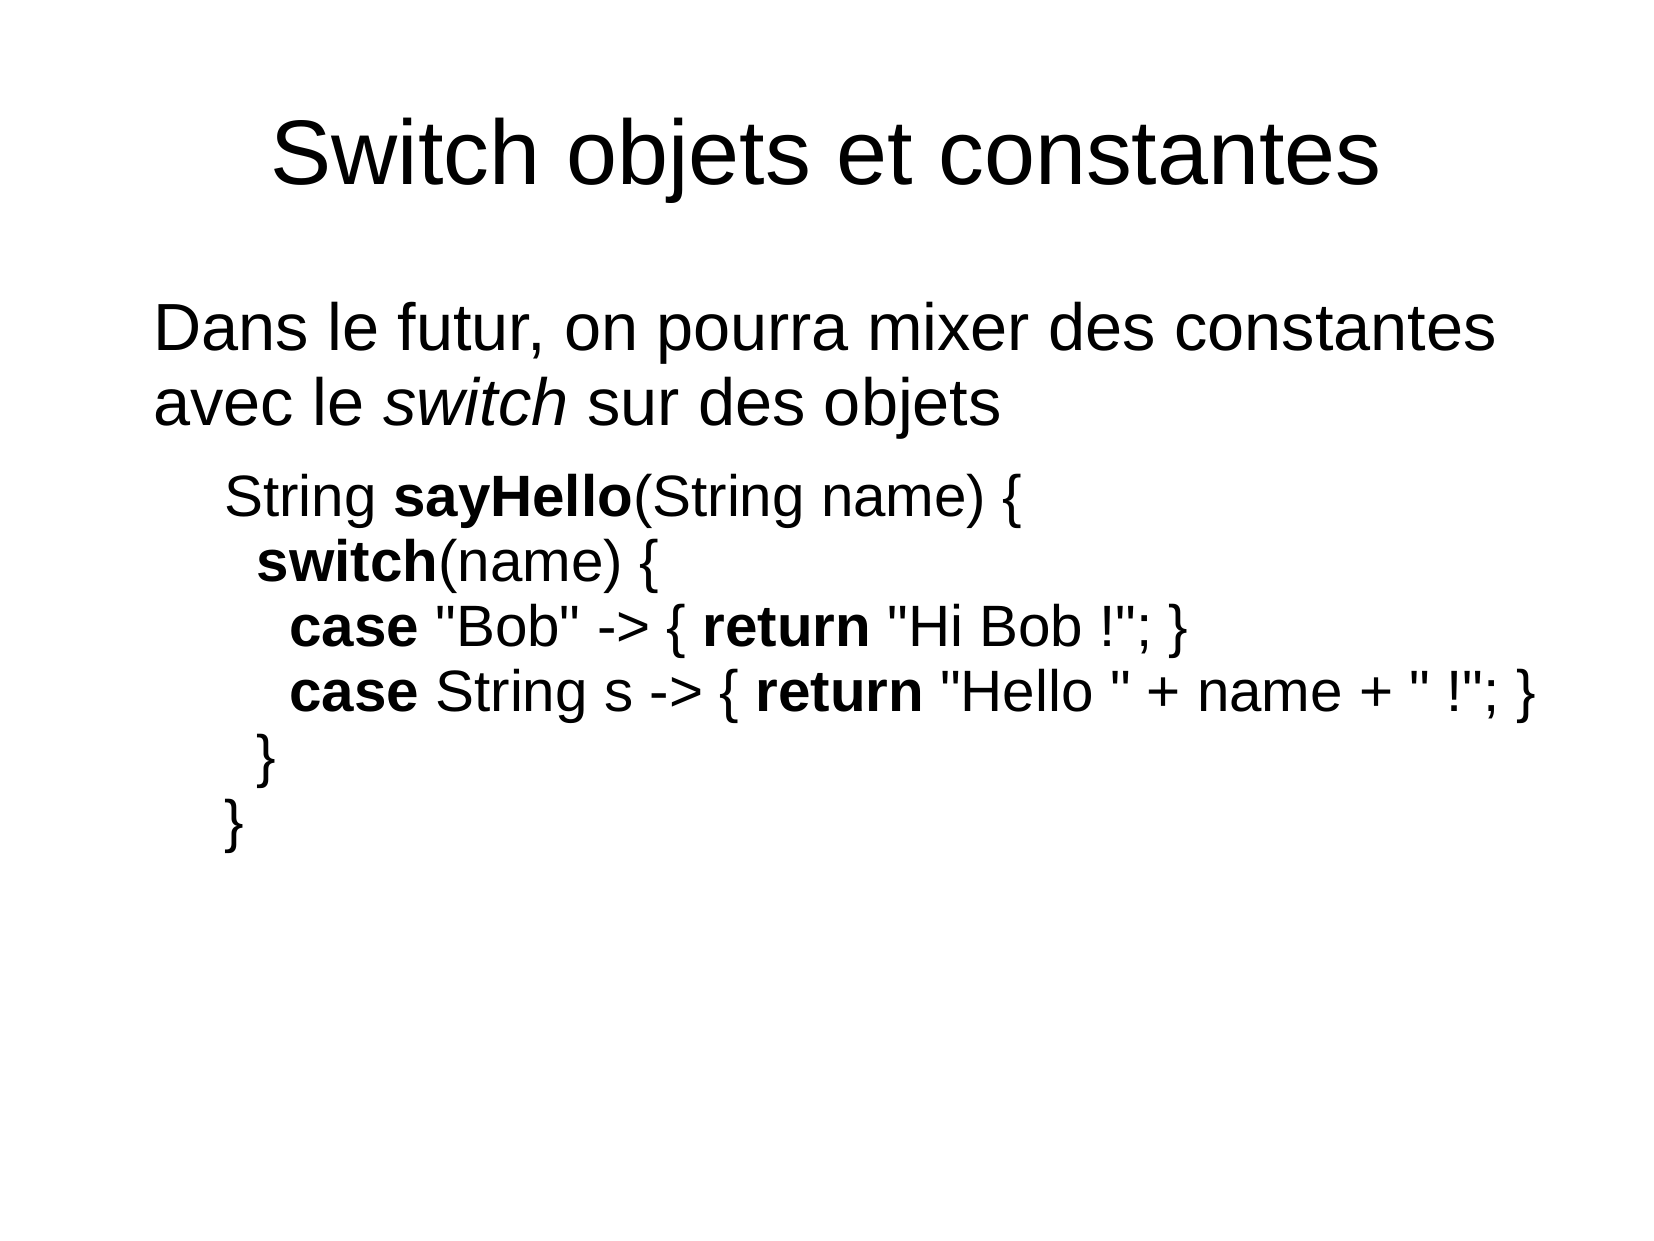

# Switch objets et constantes
Dans le futur, on pourra mixer des constantes avec le switch sur des objets
String sayHello(String name) {
 switch(name) {
 case "Bob" -> { return "Hi Bob !"; }
 case String s -> { return "Hello " + name + " !"; }
 }
}